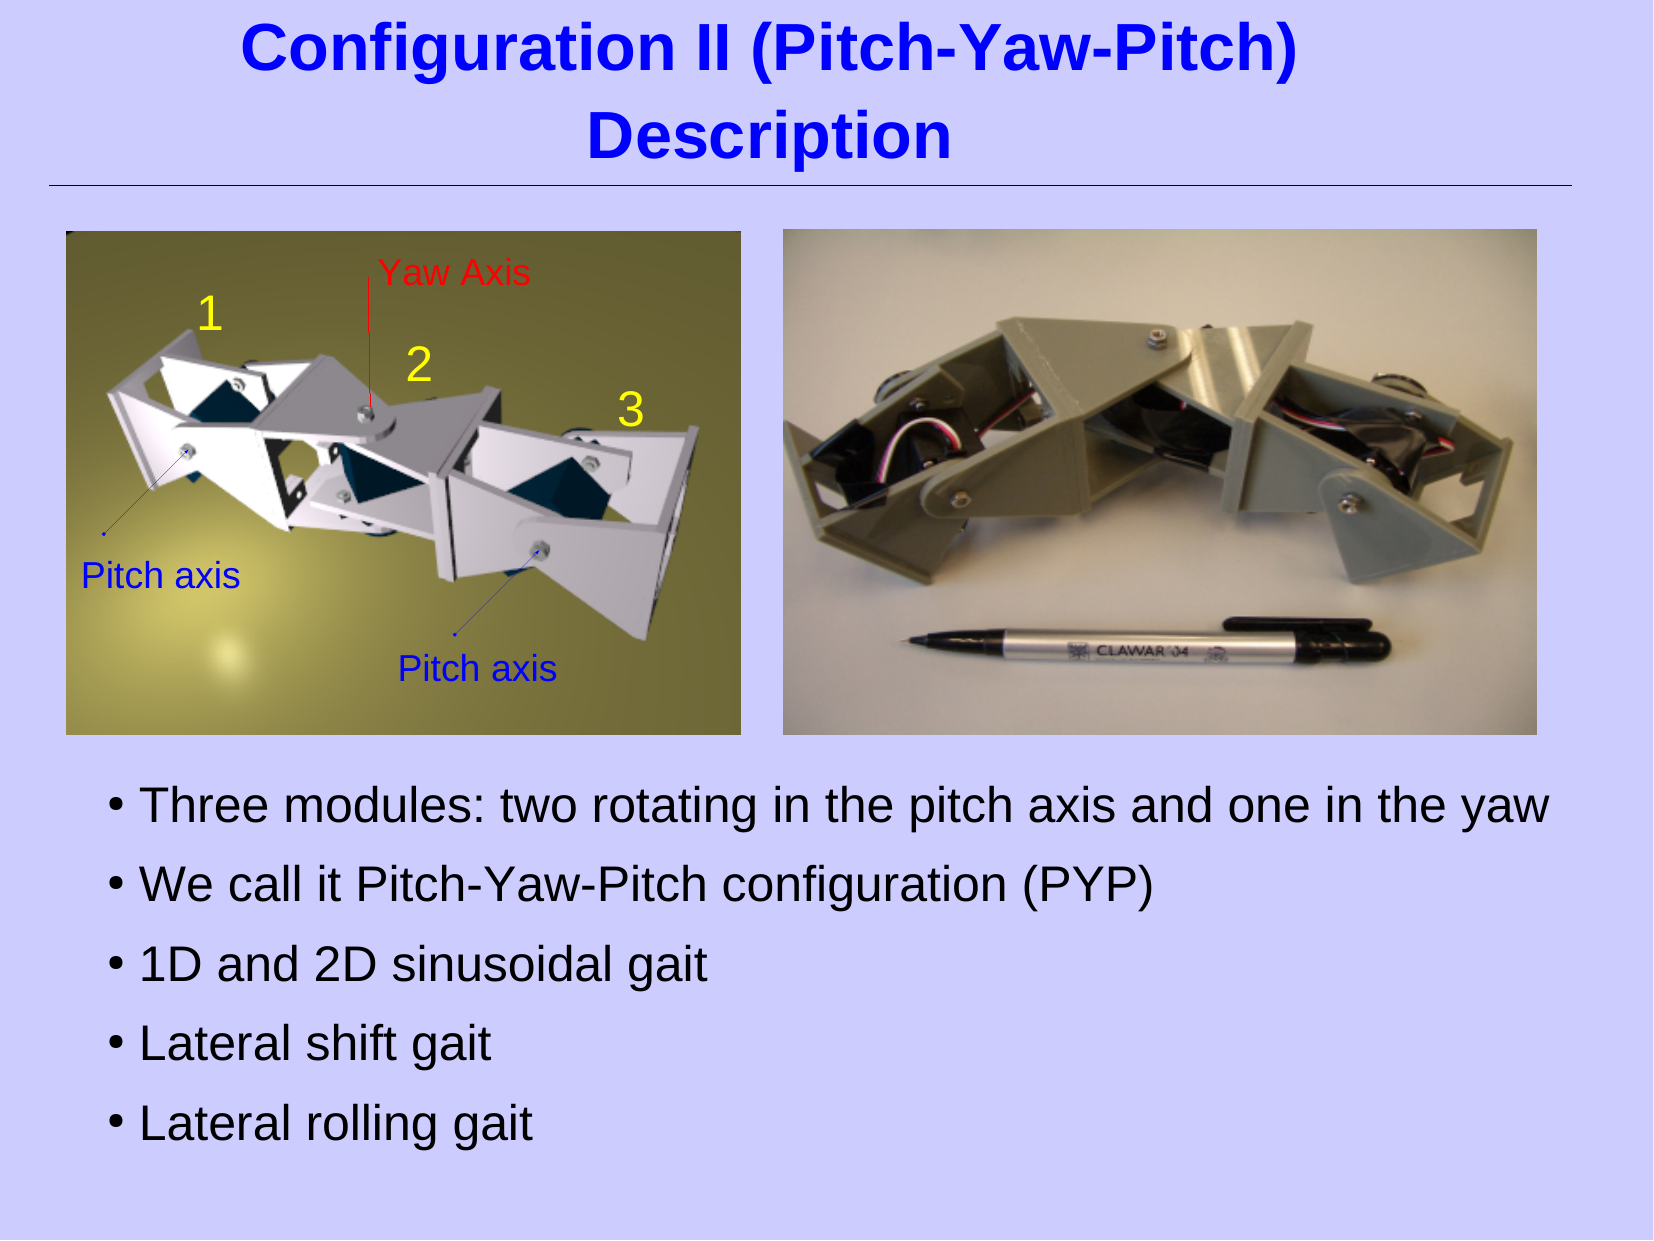

# Configuration II (Pitch-Yaw-Pitch) Description
Yaw Axis
1
2
3
Pitch axis
Pitch axis
 Three modules: two rotating in the pitch axis and one in the yaw
 We call it Pitch-Yaw-Pitch configuration (PYP)
 1D and 2D sinusoidal gait
 Lateral shift gait
 Lateral rolling gait